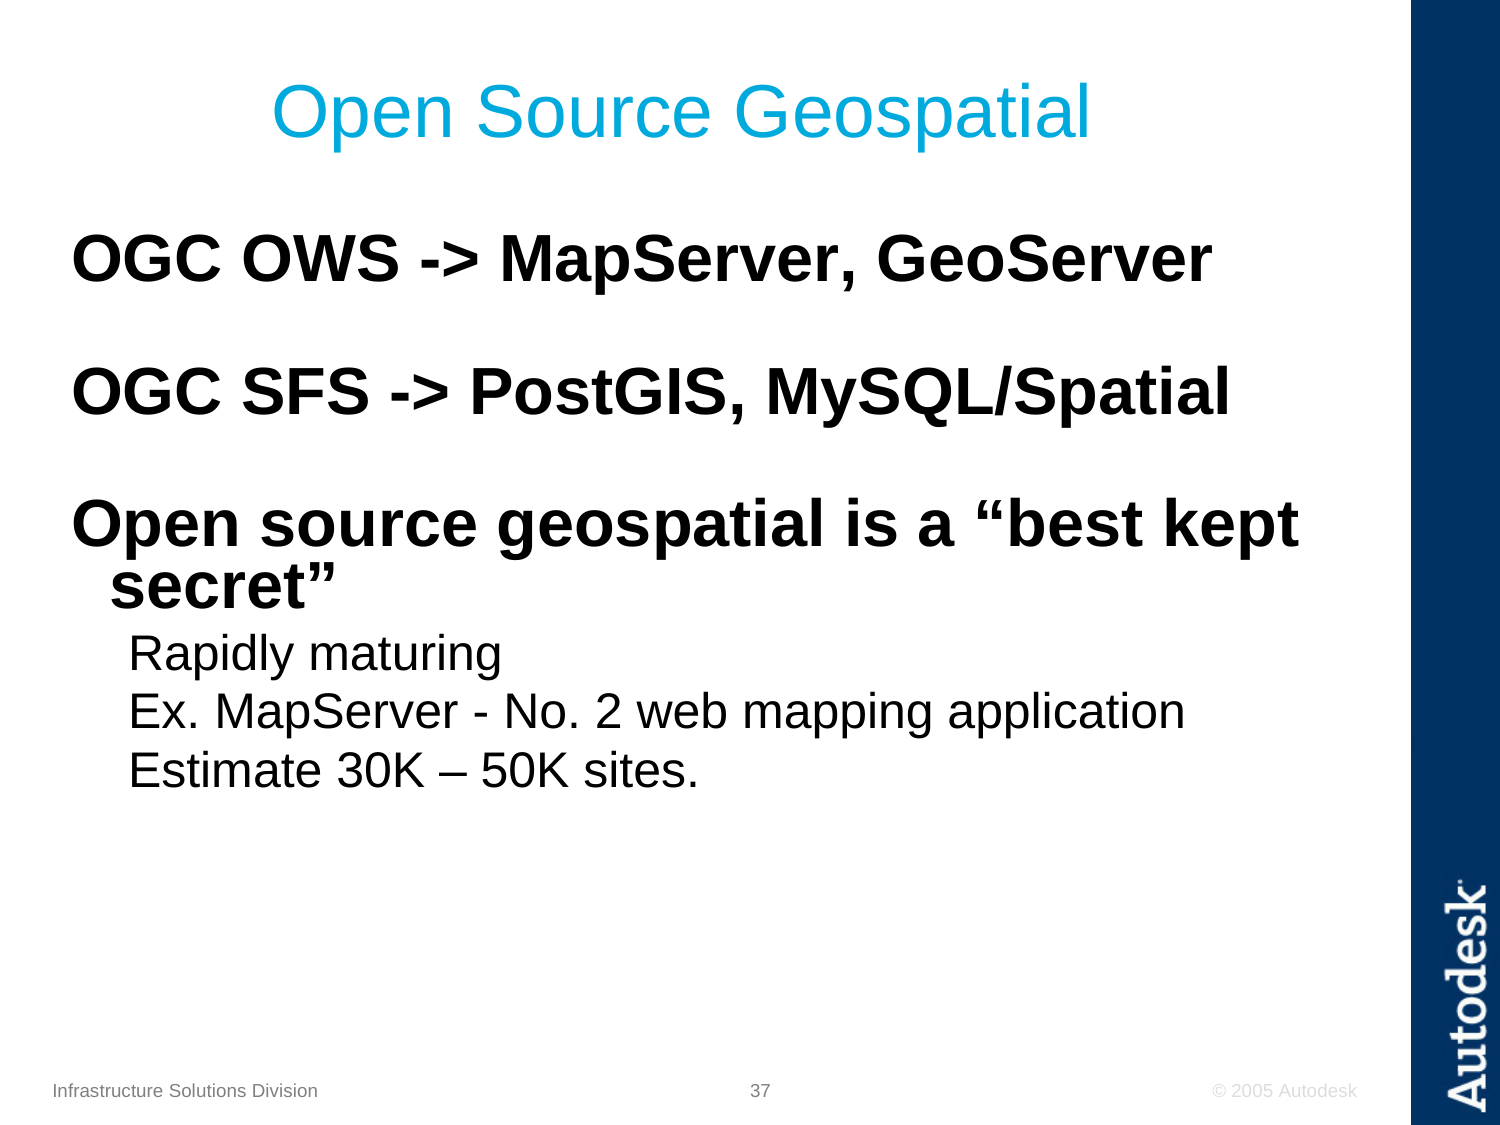

# Open Source Geospatial
OGC OWS -> MapServer, GeoServer
OGC SFS -> PostGIS, MySQL/Spatial
Open source geospatial is a “best kept secret”
Rapidly maturing
Ex. MapServer - No. 2 web mapping application
Estimate 30K – 50K sites.